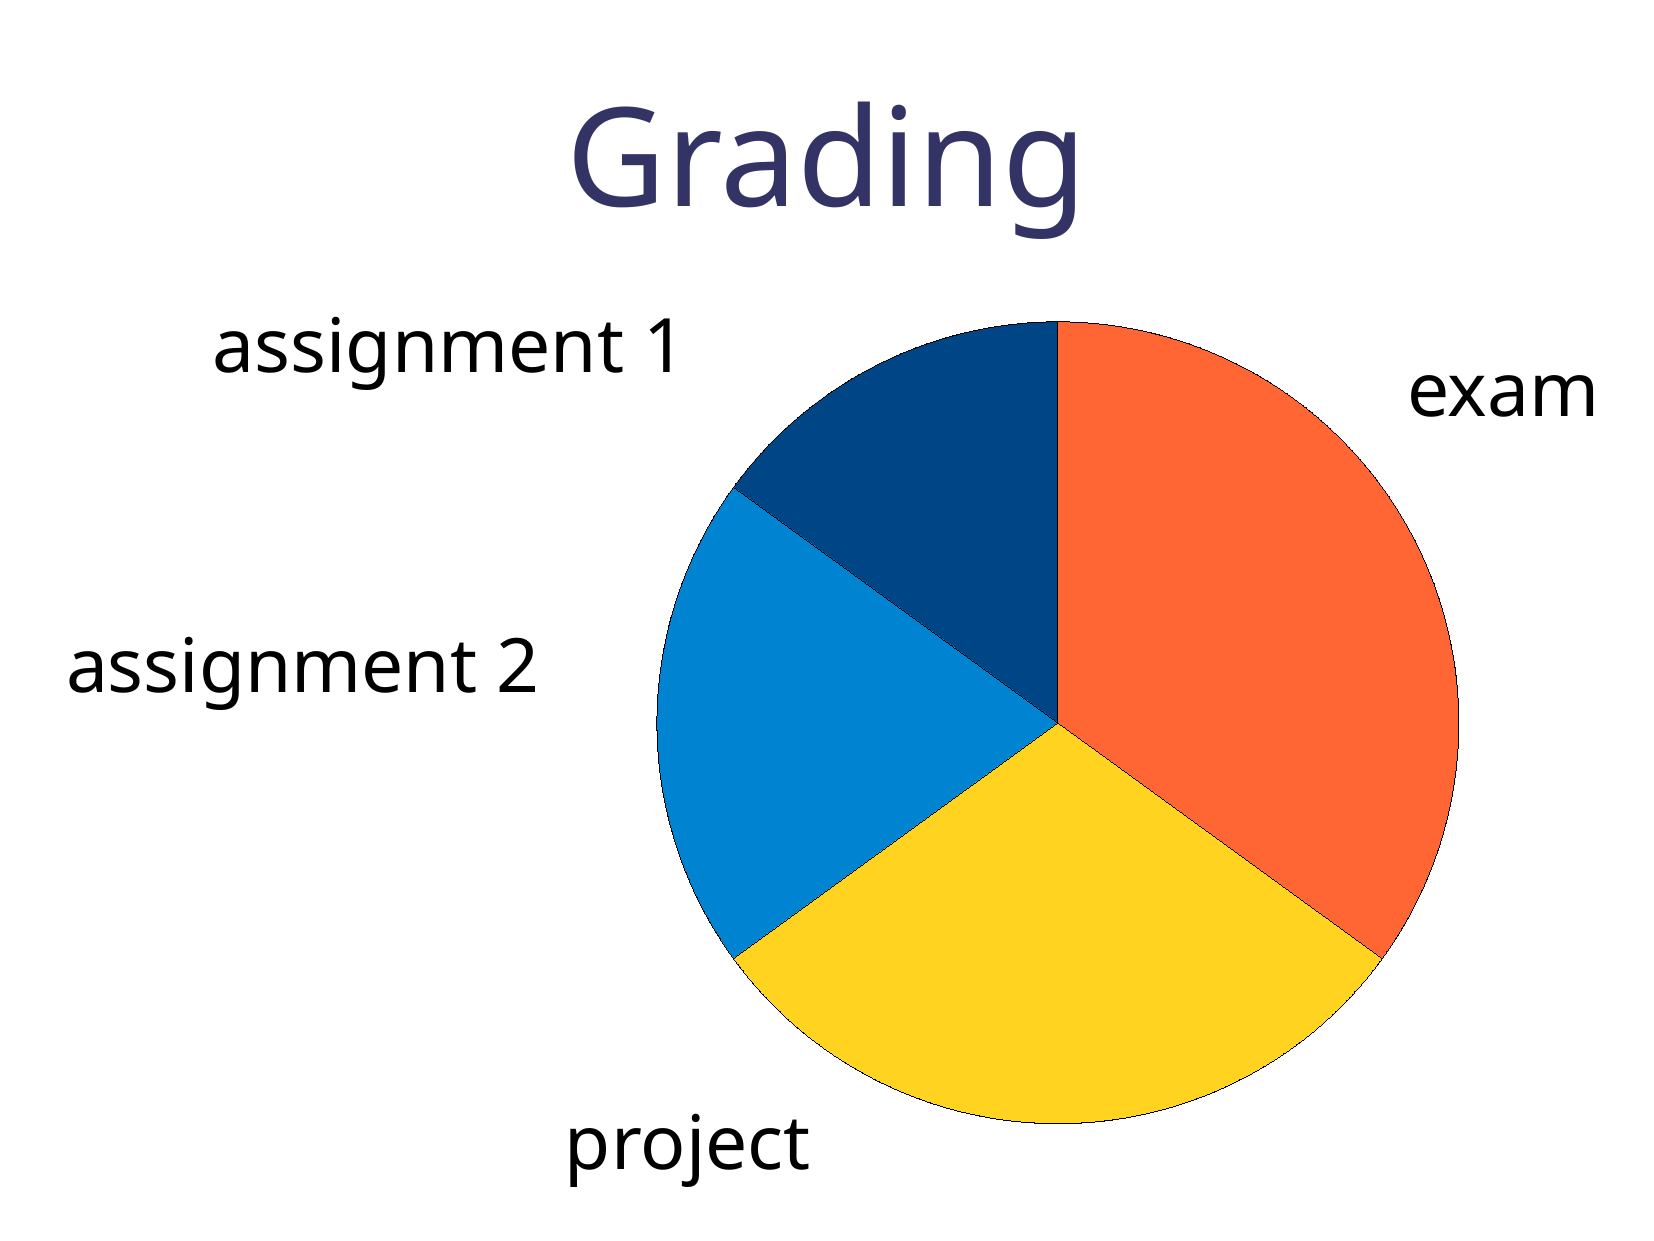

# Grading
assignment 1
### Chart
| Category | Column B |
|---|---|
| Assignment 1 | 15.0 |
| Assignment 2 | 20.0 |
| Project | 30.0 |
| Exam | 35.0 |exam
assignment 2
project